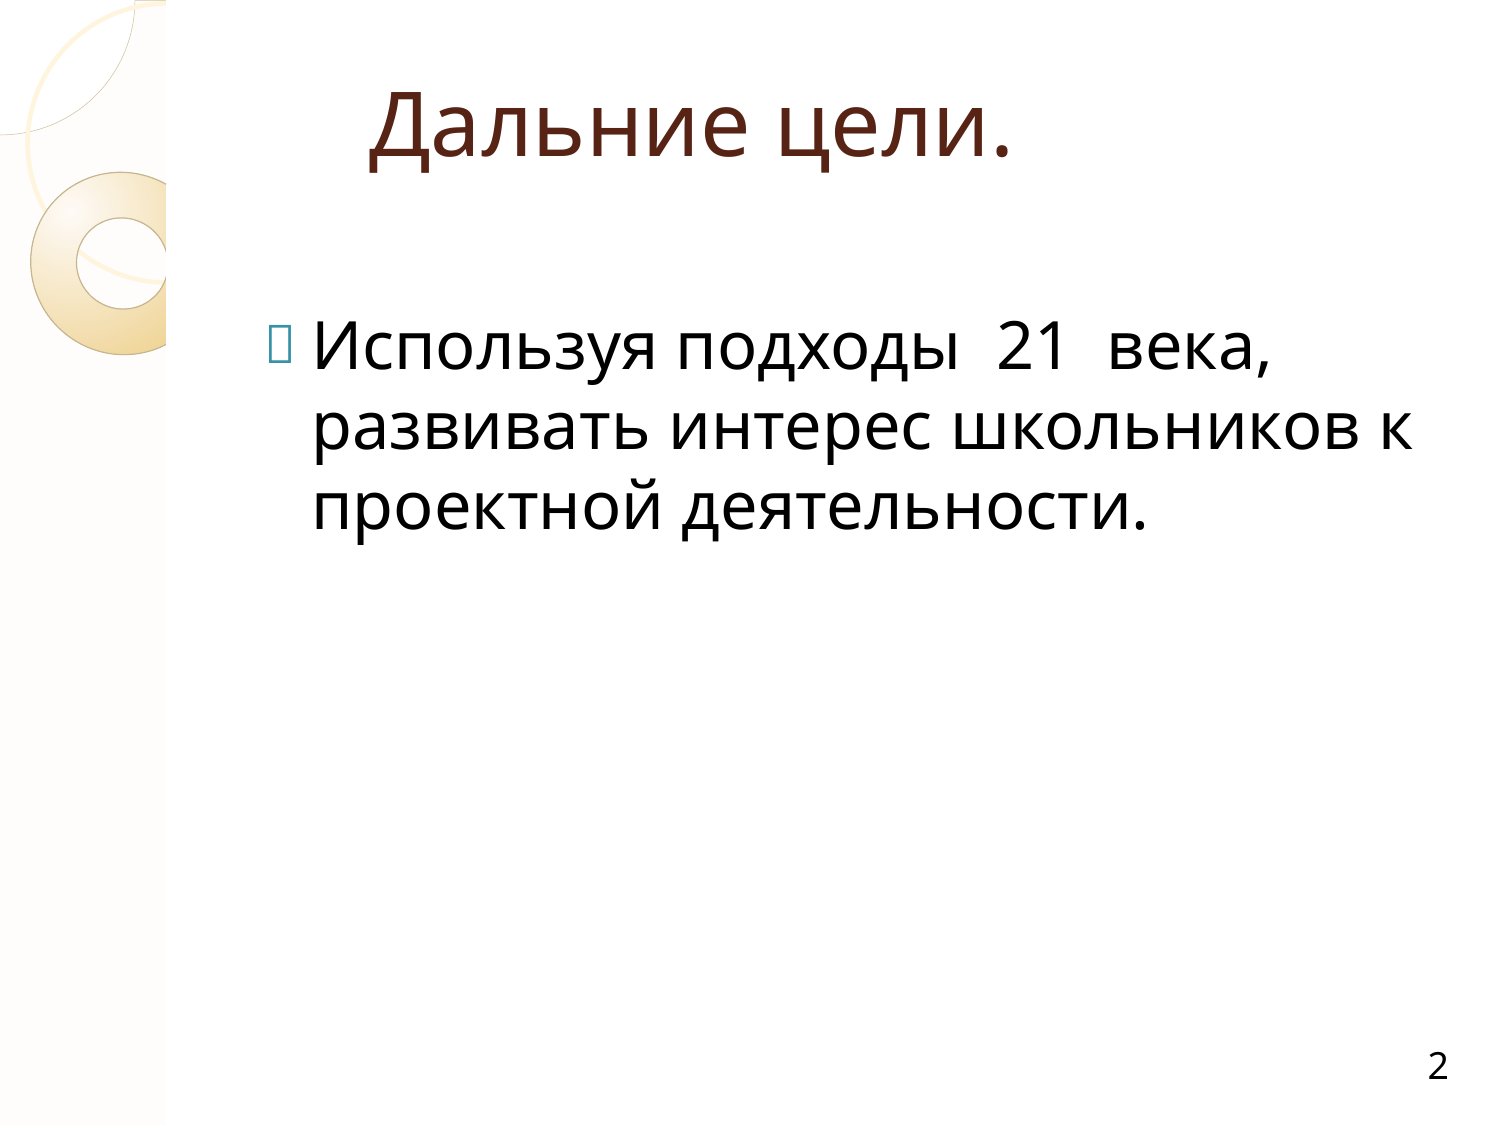

# Дальние цели.
Используя подходы 21 века, развивать интерес школьников к проектной деятельности.